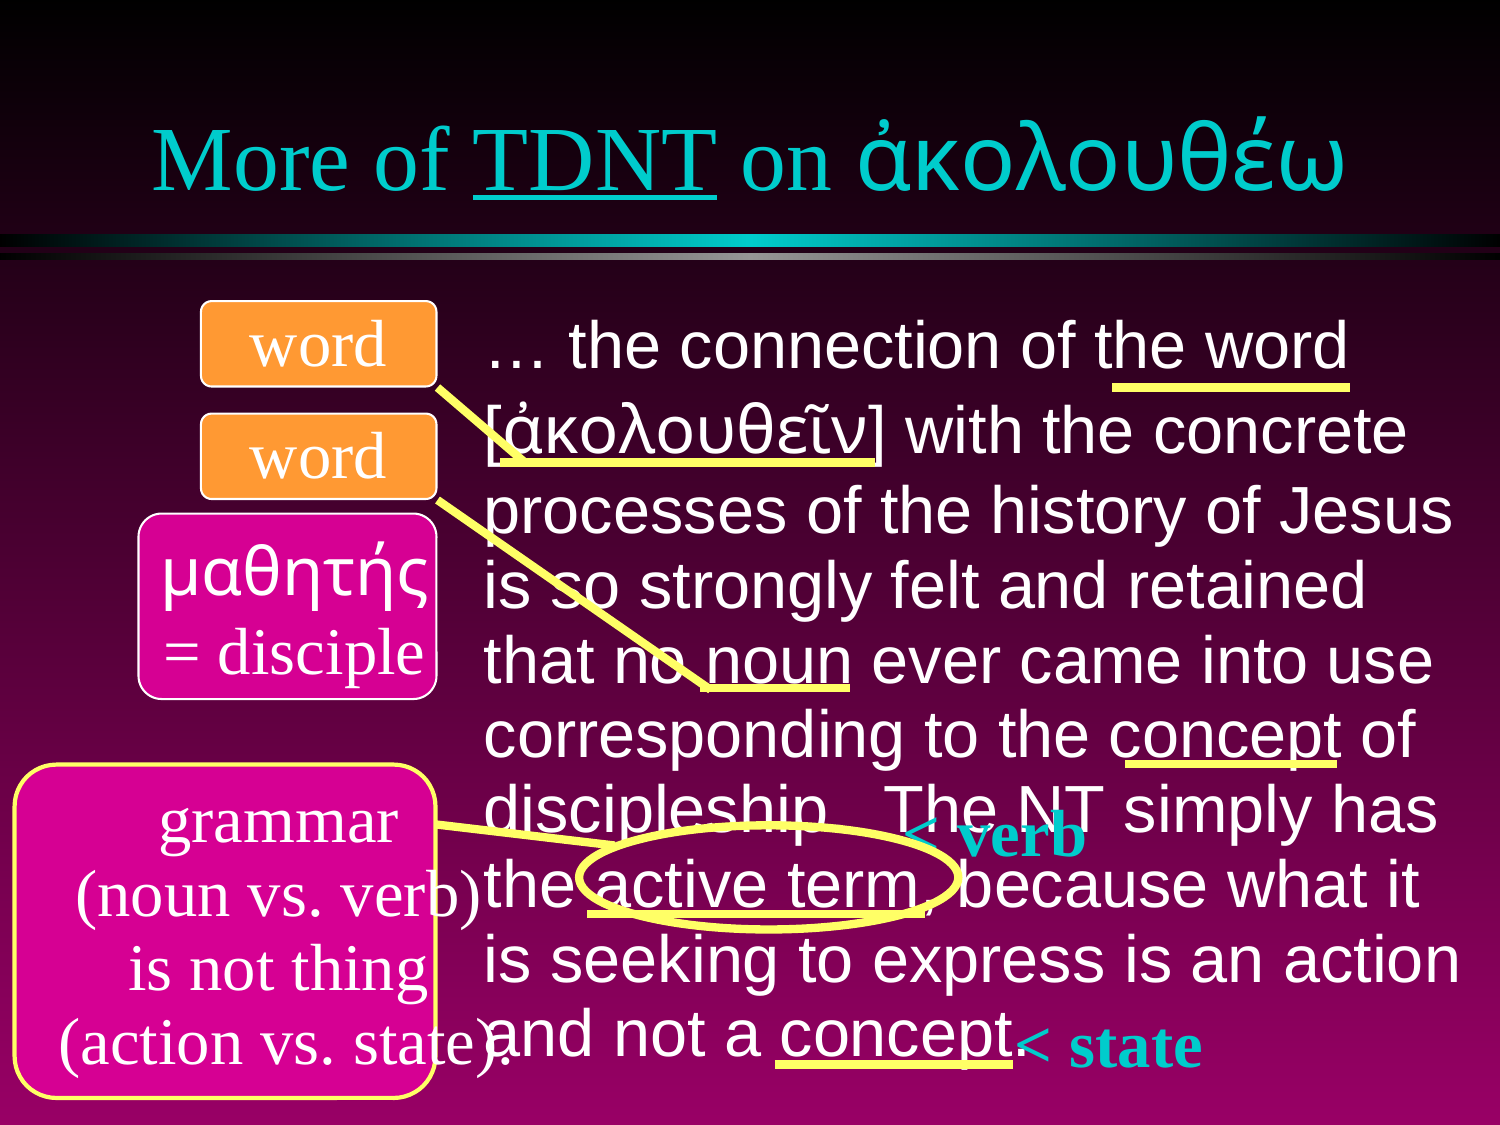

# More of TDNT on ἀκολουθέω
 	… the connection of the word [ἀκολουθεῖν] with the concrete processes of the history of Jesus is so strongly felt and retained that no noun ever came into use corresponding to the concept of discipleship. The NT simply has the active term, because what it is seeking to express is an action and not a concept.
word
word
μαθητής
= disciple
grammar
(noun vs. verb)
is not thing
 (action vs. state).
< verb
< state